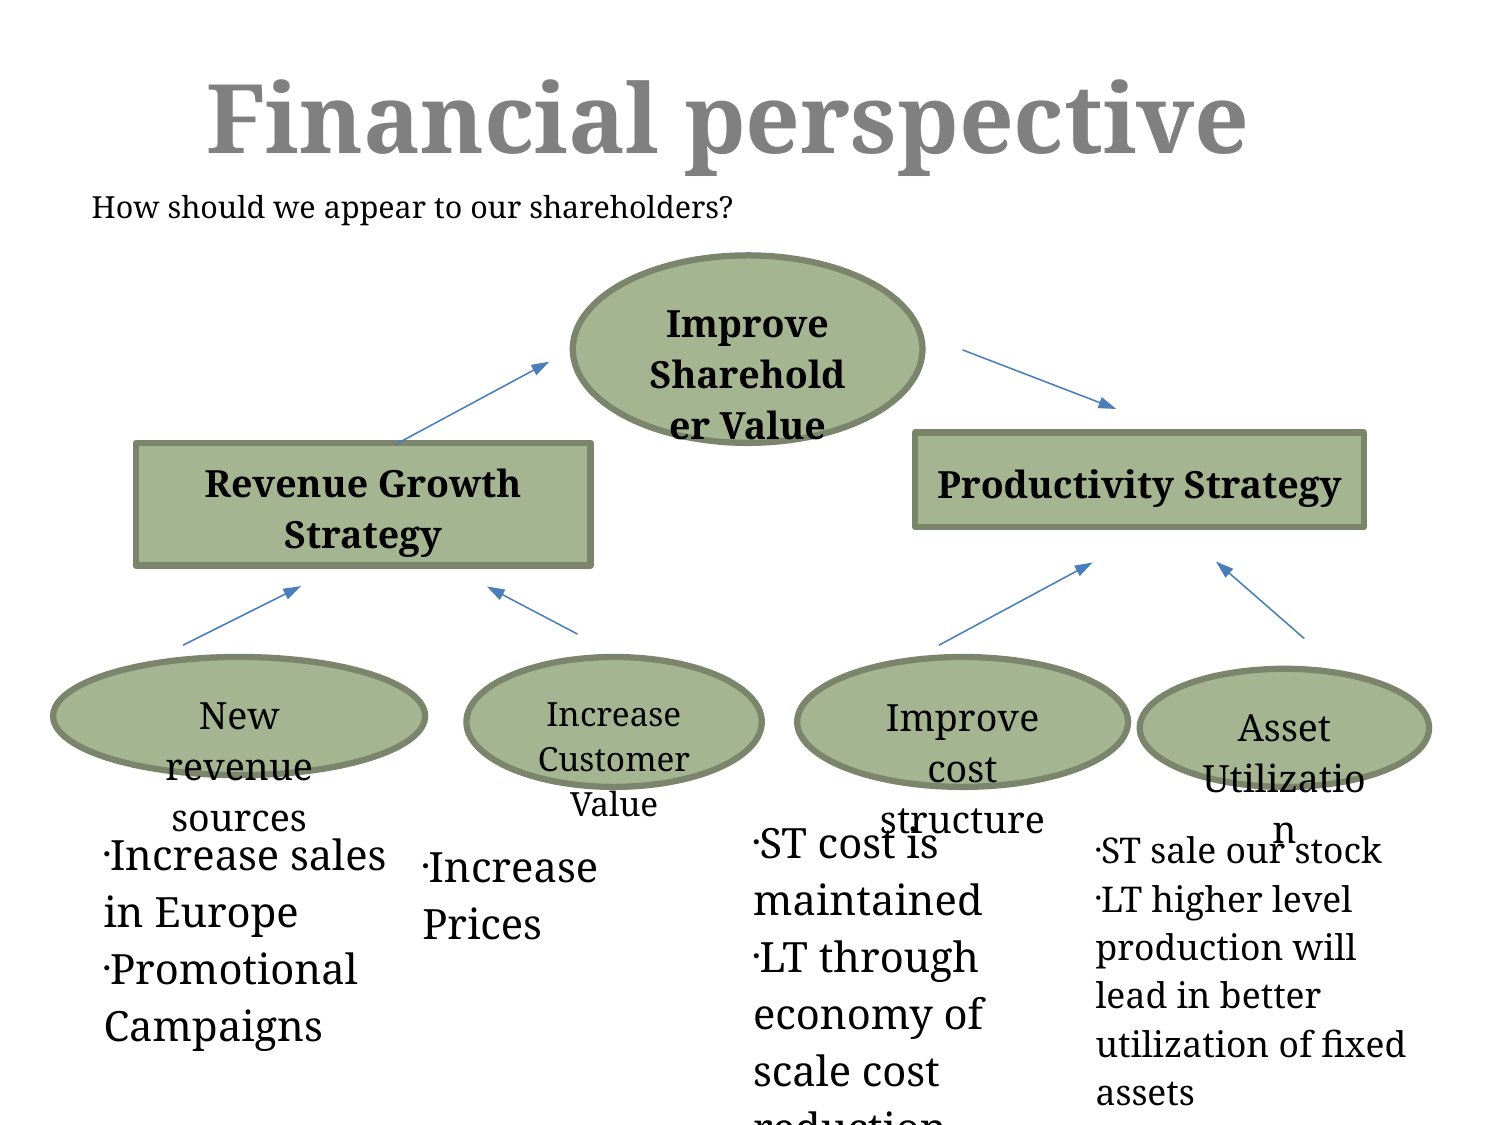

### Chart
| Category | Στήλη 1 | Στήλη 2 | Στήλη 3 |
|---|---|---|---|
| Γραμμή 1 | 9.1 | 3.2 | 4.54 |
| Γραμμή 2 | 2.4 | 8.8 | 9.65 |
| Γραμμή 3 | 3.1 | 1.5 | 3.7 |
| Γραμμή 4 | 4.3 | 9.02 | 6.2 |Financial perspective
# How should we appear to our shareholders?
Improve Shareholder Value
Productivity Strategy
Revenue Growth Strategy
New revenue sources
Increase Customer Value
Improve cost structure
Asset Utilization
ST cost is maintained
LT through economy of scale cost reduction
Increase sales in Europe
Promotional Campaigns
ST sale our stock
LT higher level production will lead in better utilization of fixed assets
Increase Prices